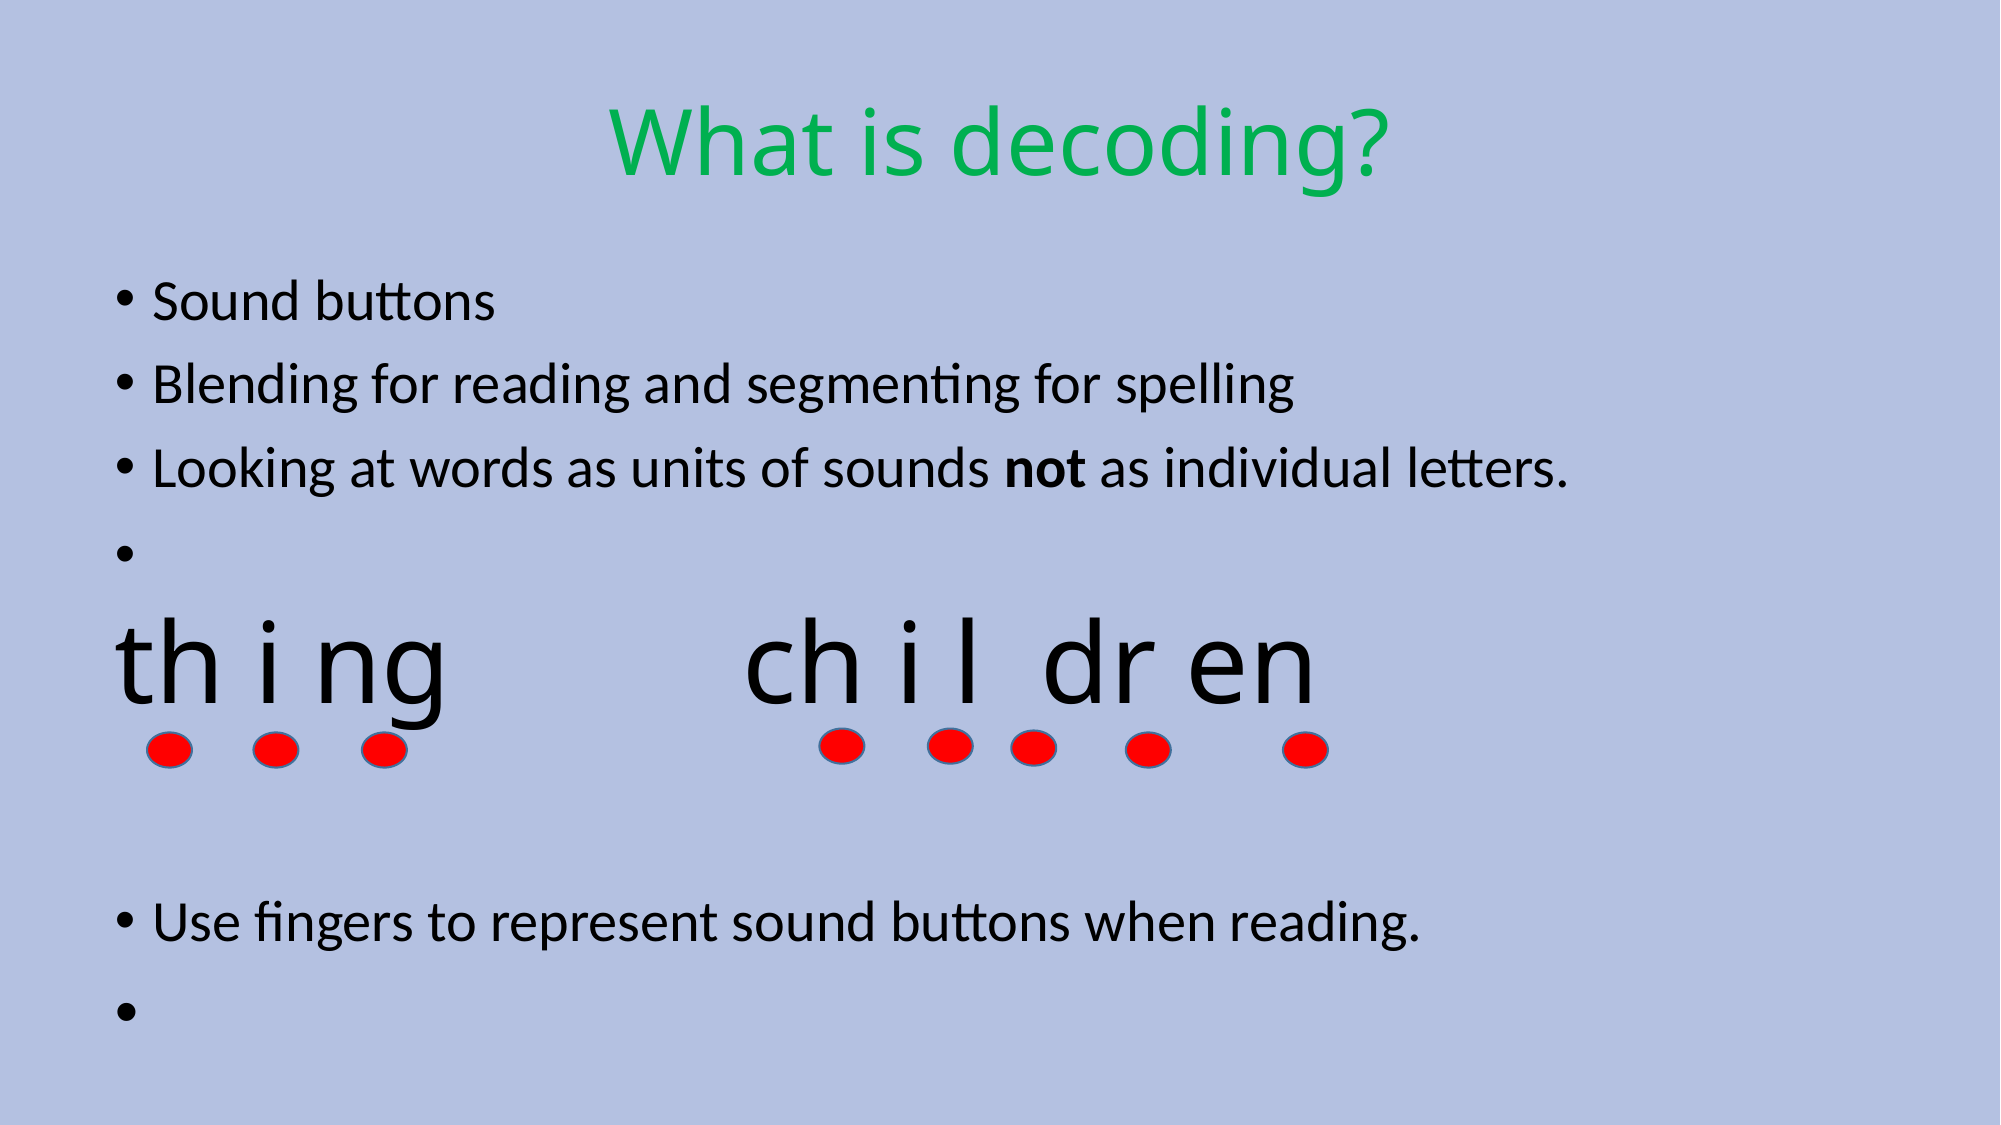

# What is decoding?
Sound buttons
Blending for reading and segmenting for spelling
Looking at words as units of sounds not as individual letters.
th i ng ch i l dr en
Use fingers to represent sound buttons when reading.